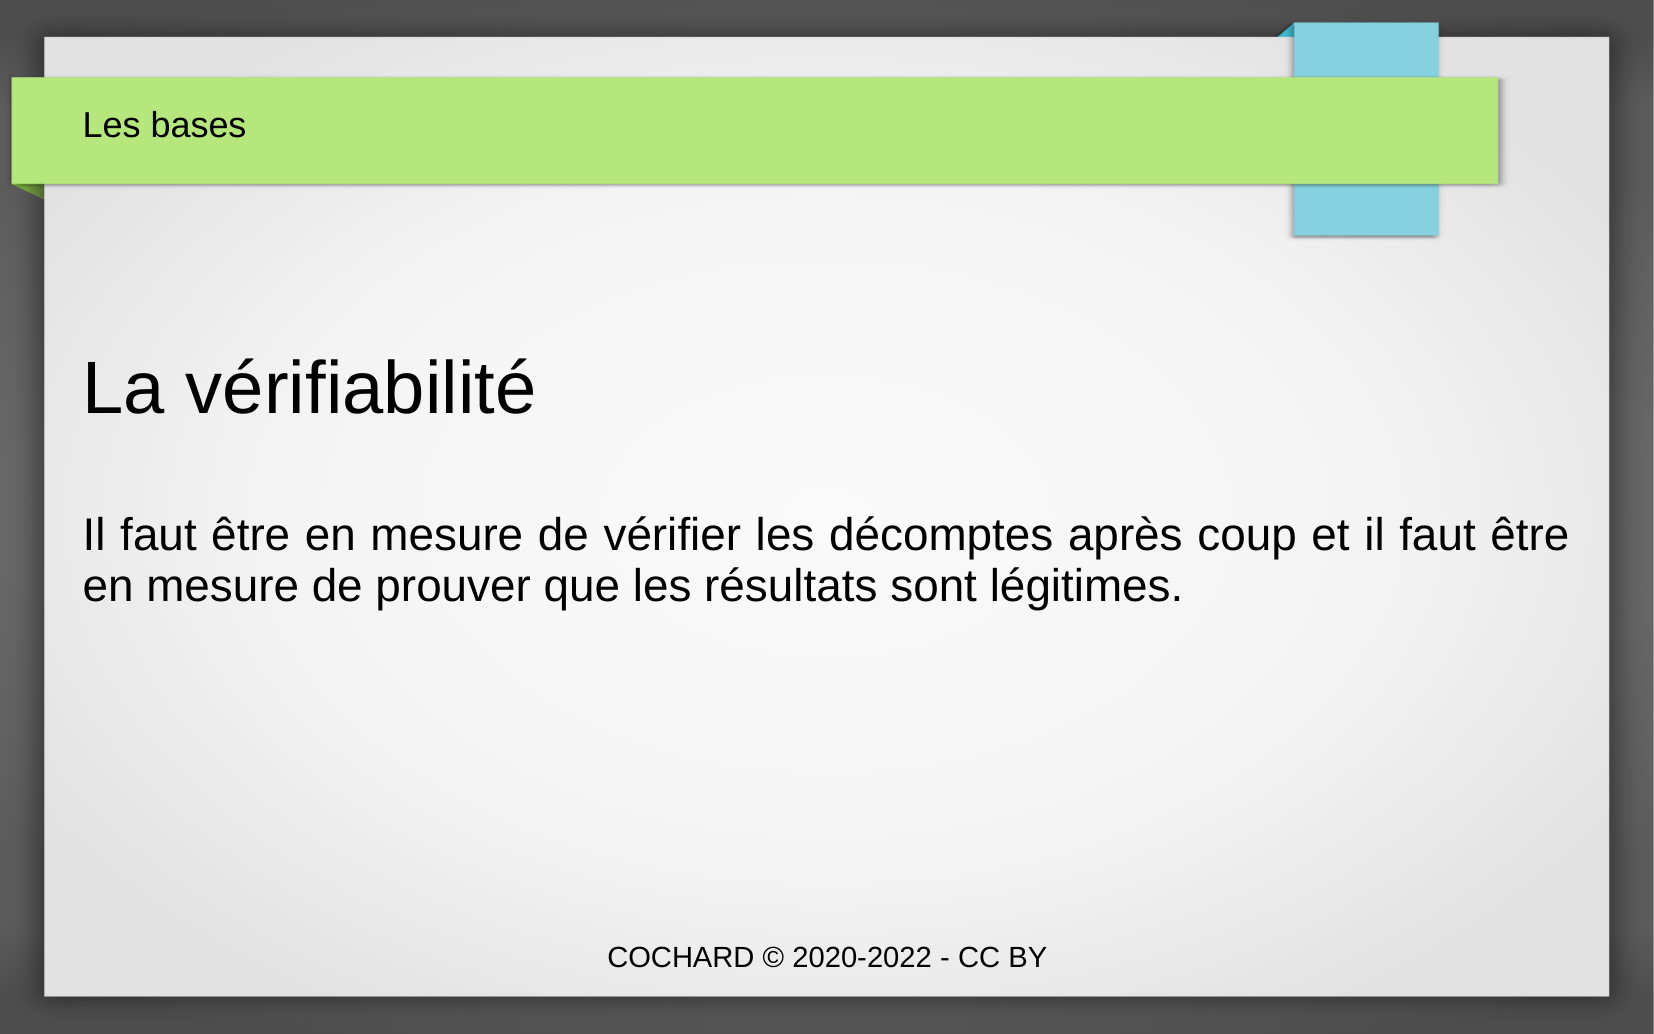

# Les bases
La vérifiabilité
Il faut être en mesure de vérifier les décomptes après coup et il faut être en mesure de prouver que les résultats sont légitimes.
COCHARD © 2020-2022 - CC BY